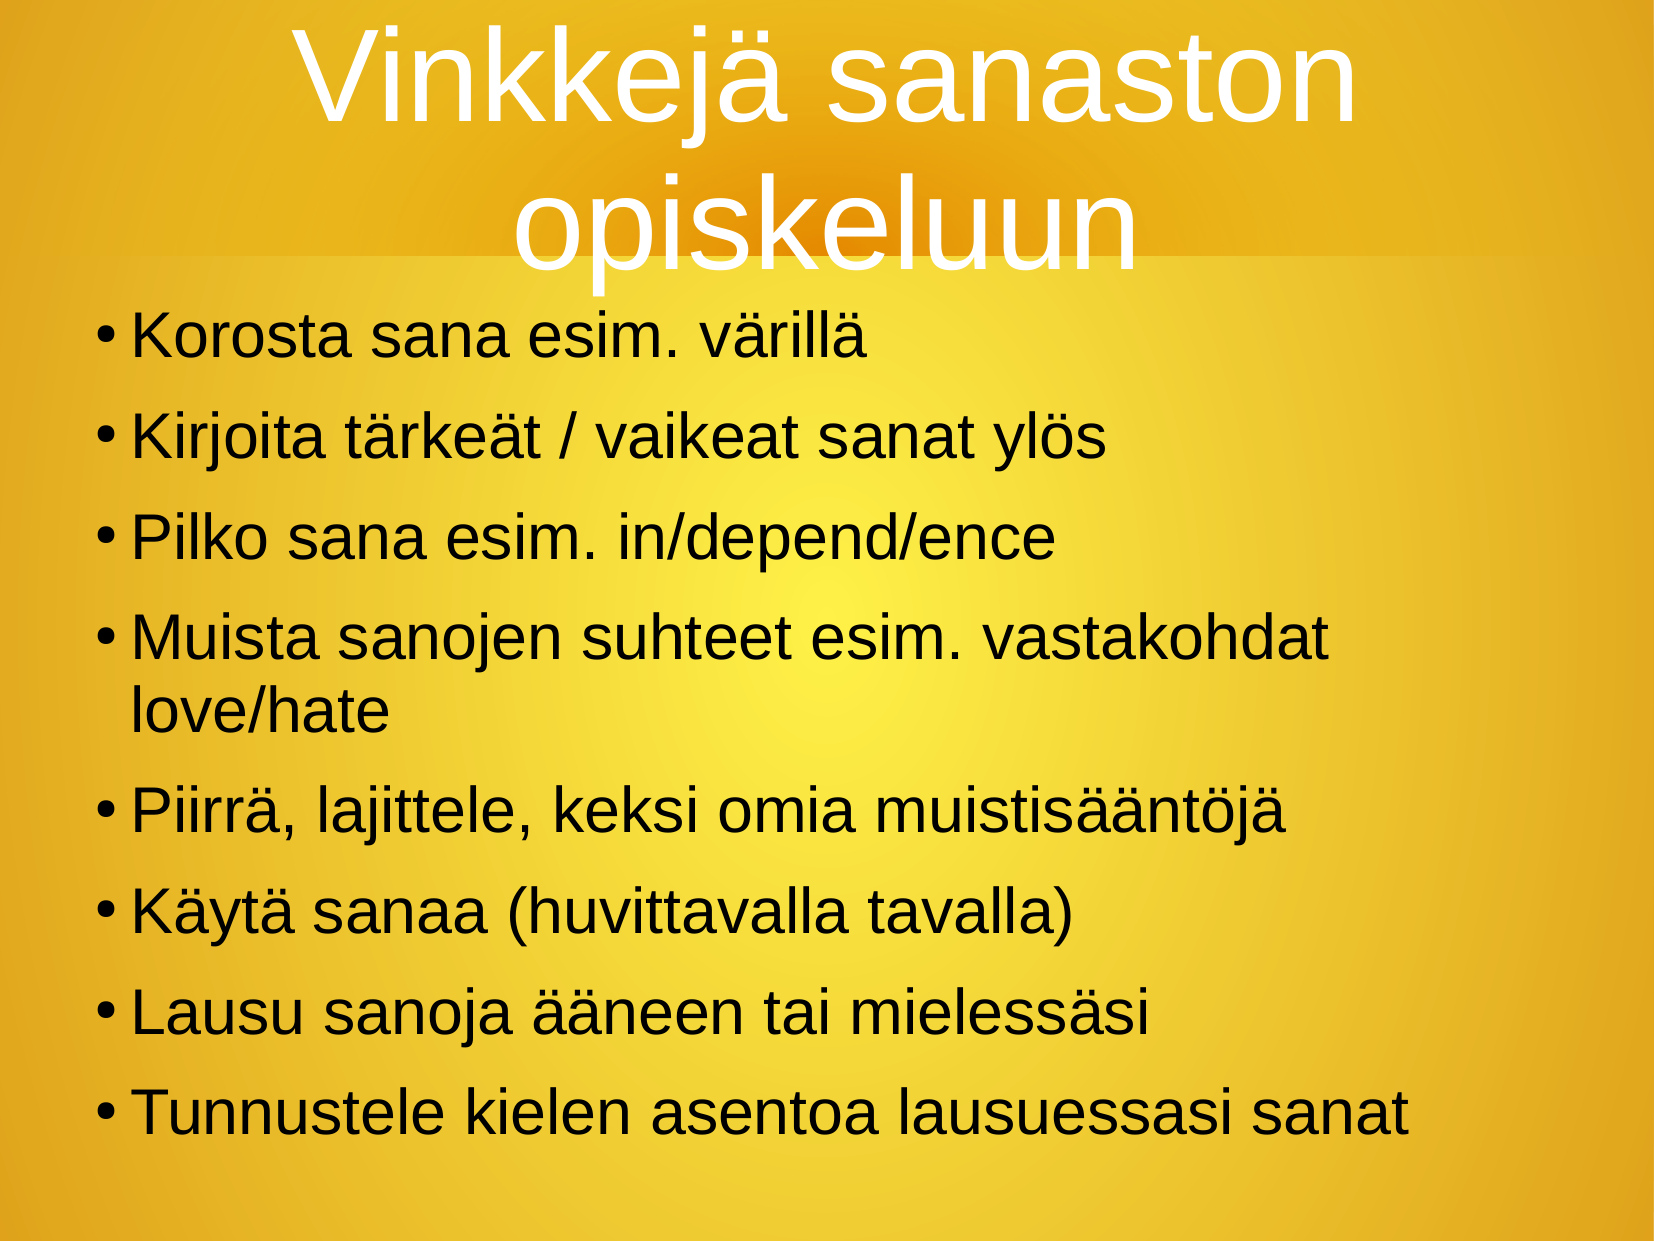

# Vinkkejä sanaston opiskeluun
Korosta sana esim. värillä
Kirjoita tärkeät / vaikeat sanat ylös
Pilko sana esim. in/depend/ence
Muista sanojen suhteet esim. vastakohdat love/hate
Piirrä, lajittele, keksi omia muistisääntöjä
Käytä sanaa (huvittavalla tavalla)
Lausu sanoja ääneen tai mielessäsi
Tunnustele kielen asentoa lausuessasi sanat